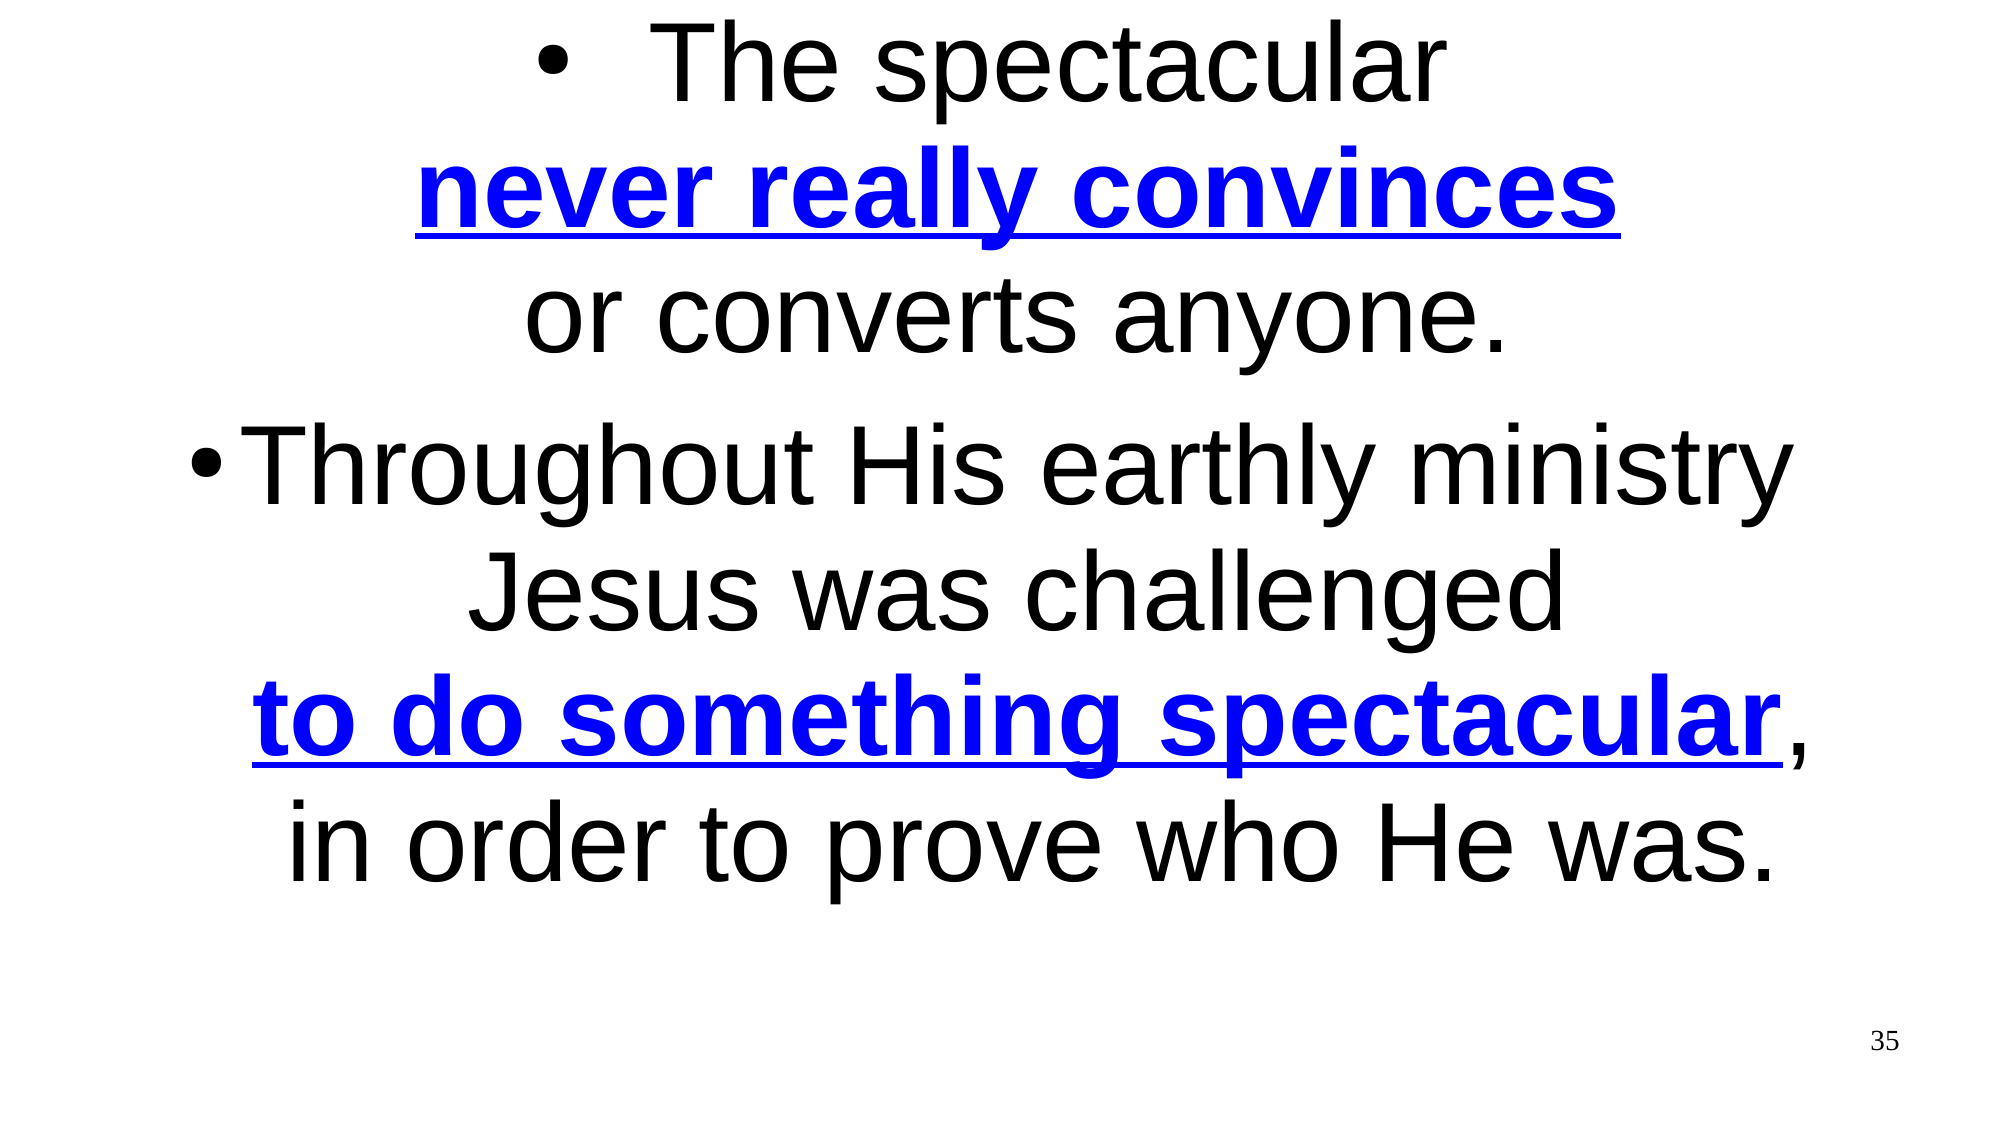

# The spectacular never really convinces or converts anyone.
Throughout His earthly ministry
Jesus was challenged
to do something spectacular,
 in order to prove who He was.
35